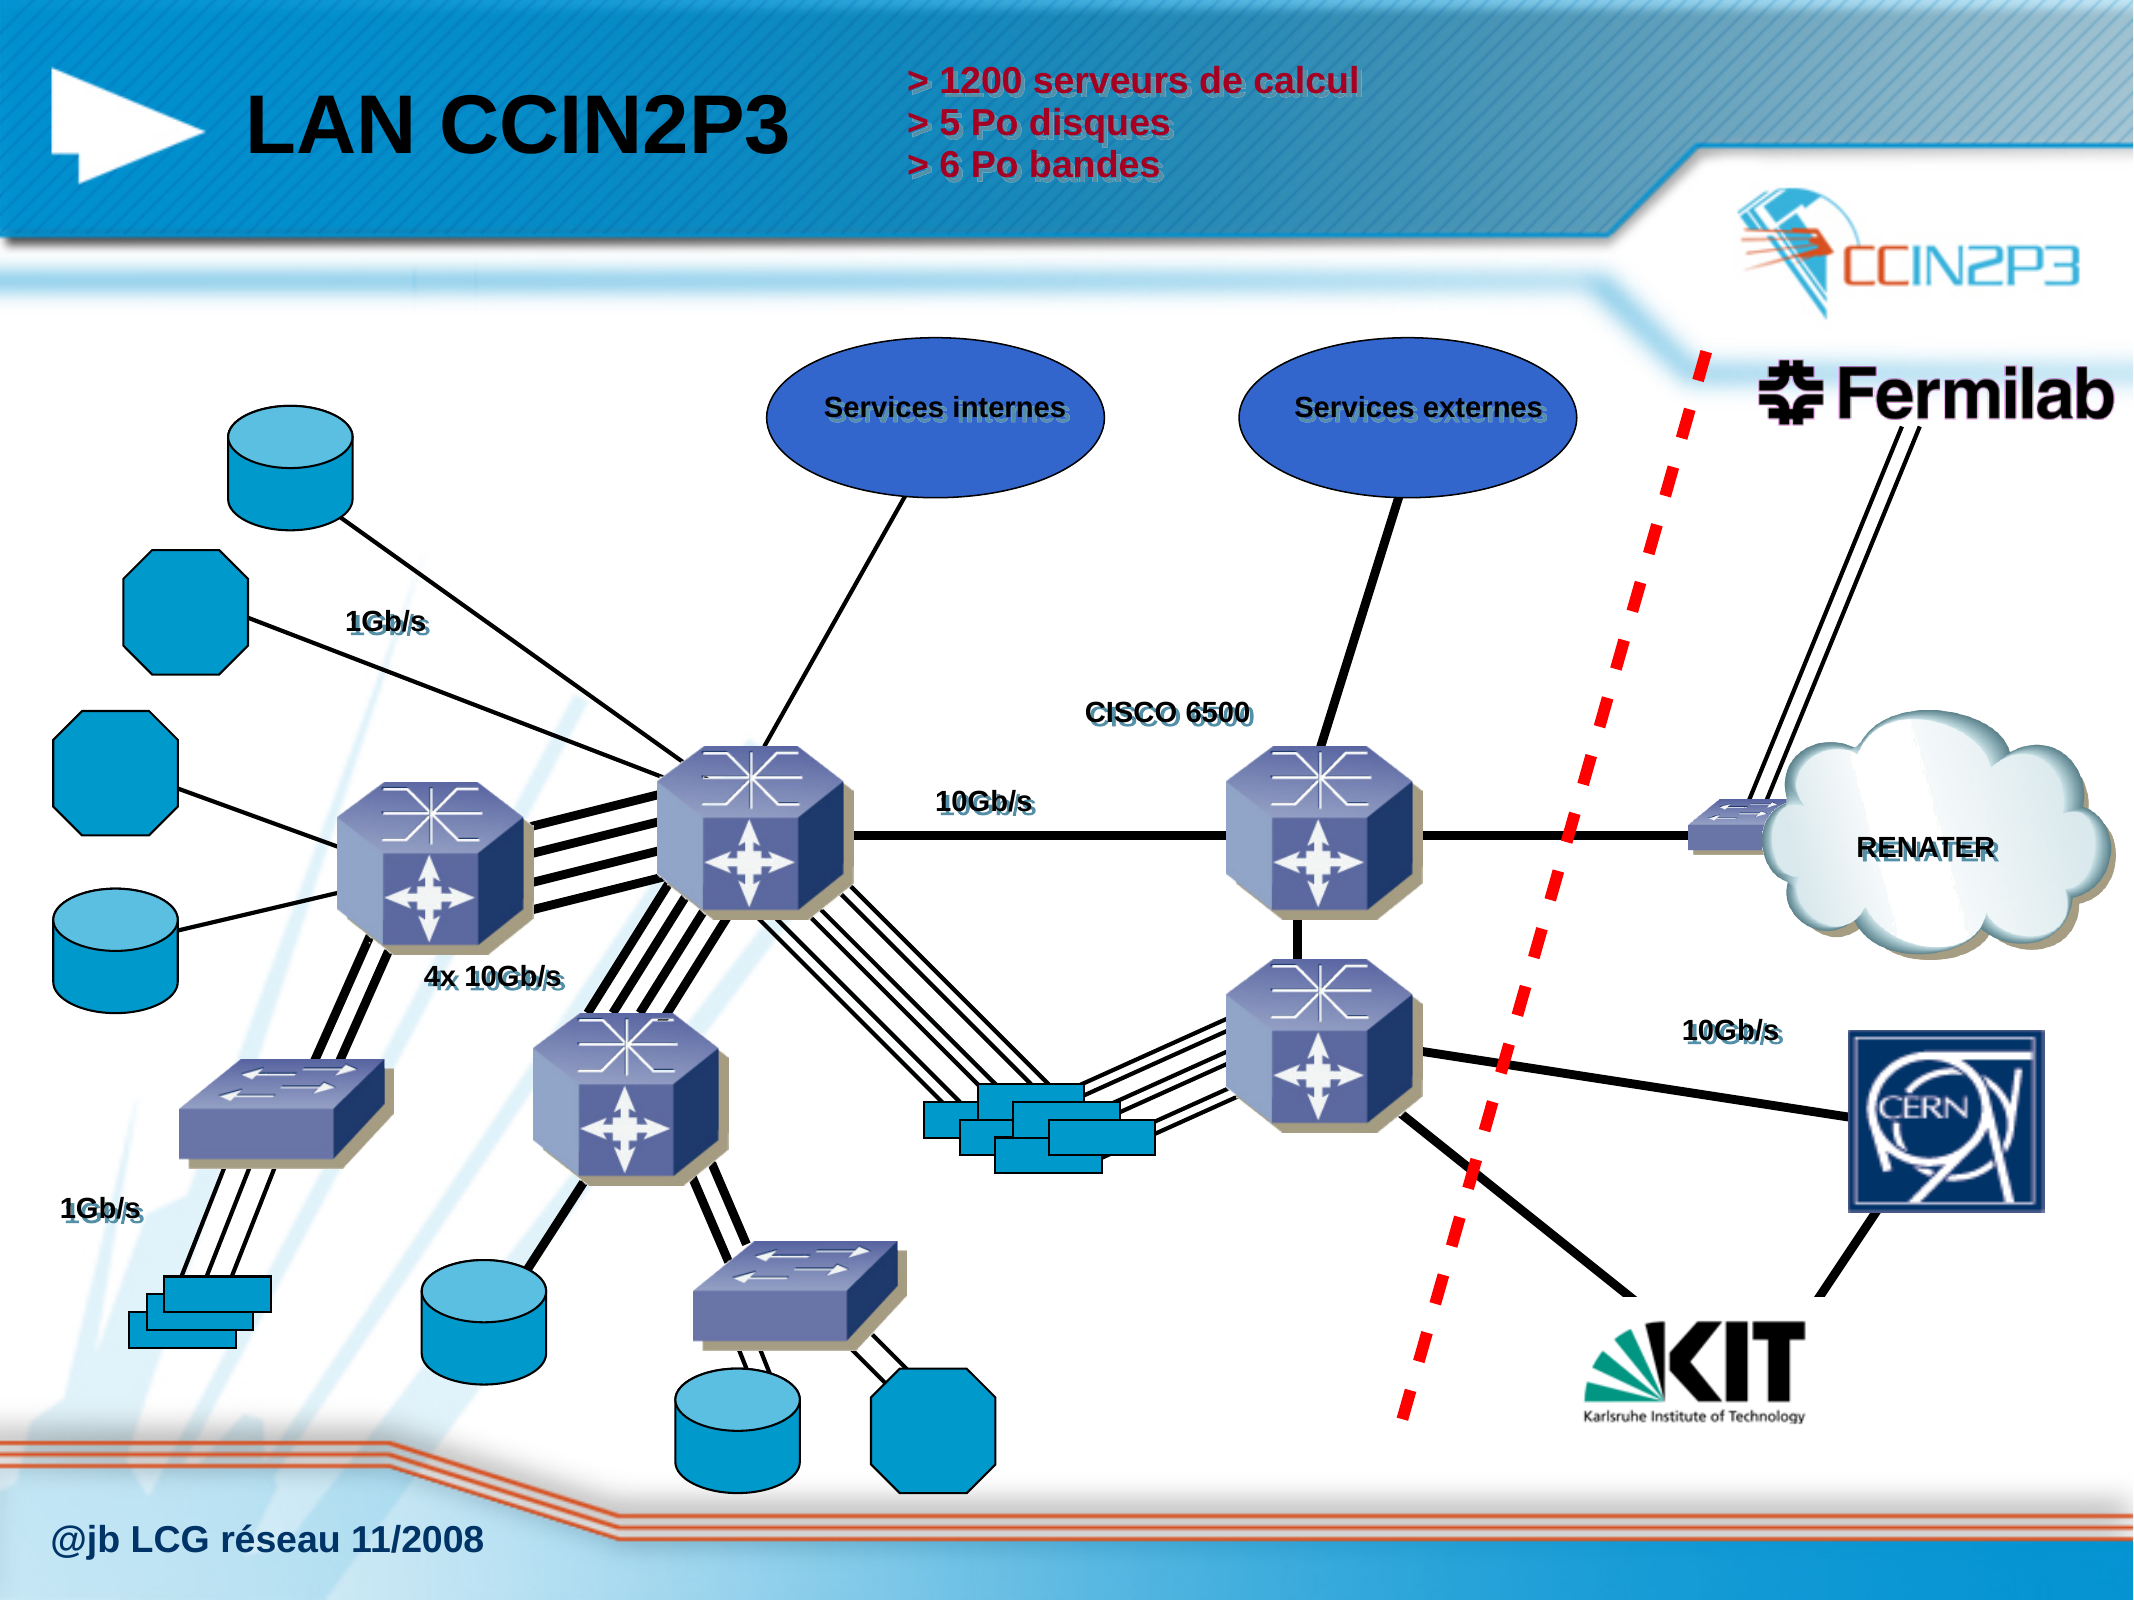

> 1200 serveurs de calcul
> 5 Po disques
> 6 Po bandes
# LAN CCIN2P3
Services internes
Services externes
1Gb/s
CISCO 6500
RENATER
10Gb/s
4x 10Gb/s
10Gb/s
1Gb/s
9
Votre Nom